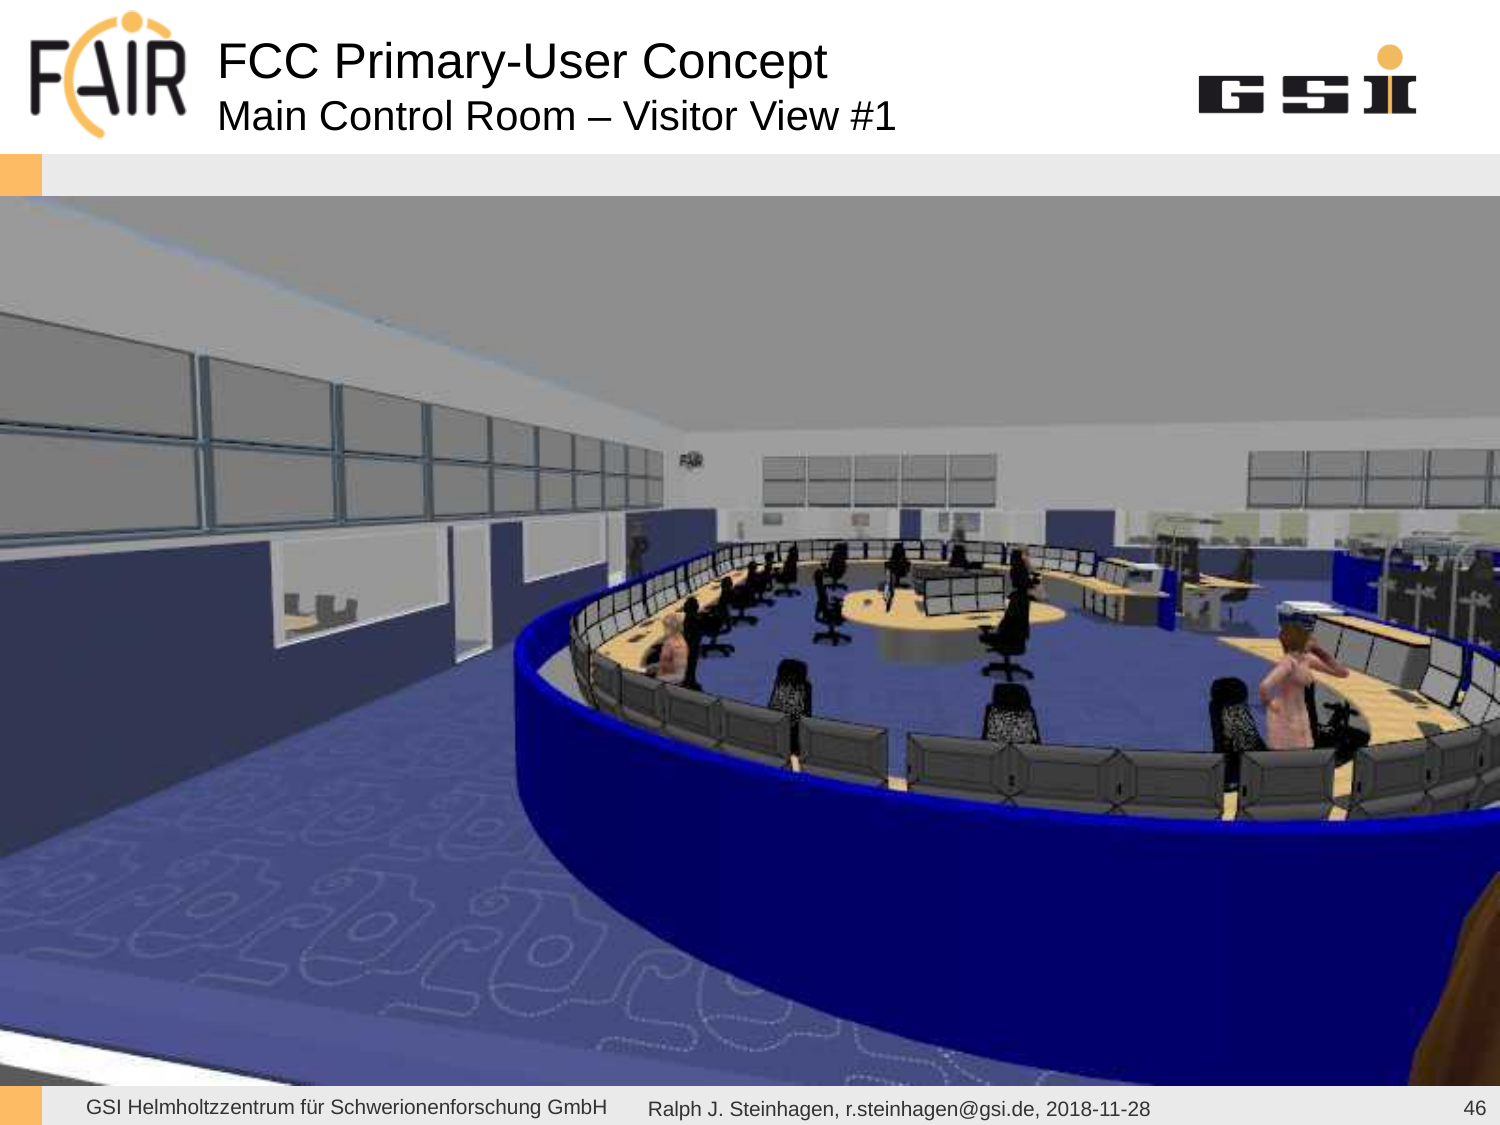

FCC Primary-User Concept
Main Control Room – Visitor View #1